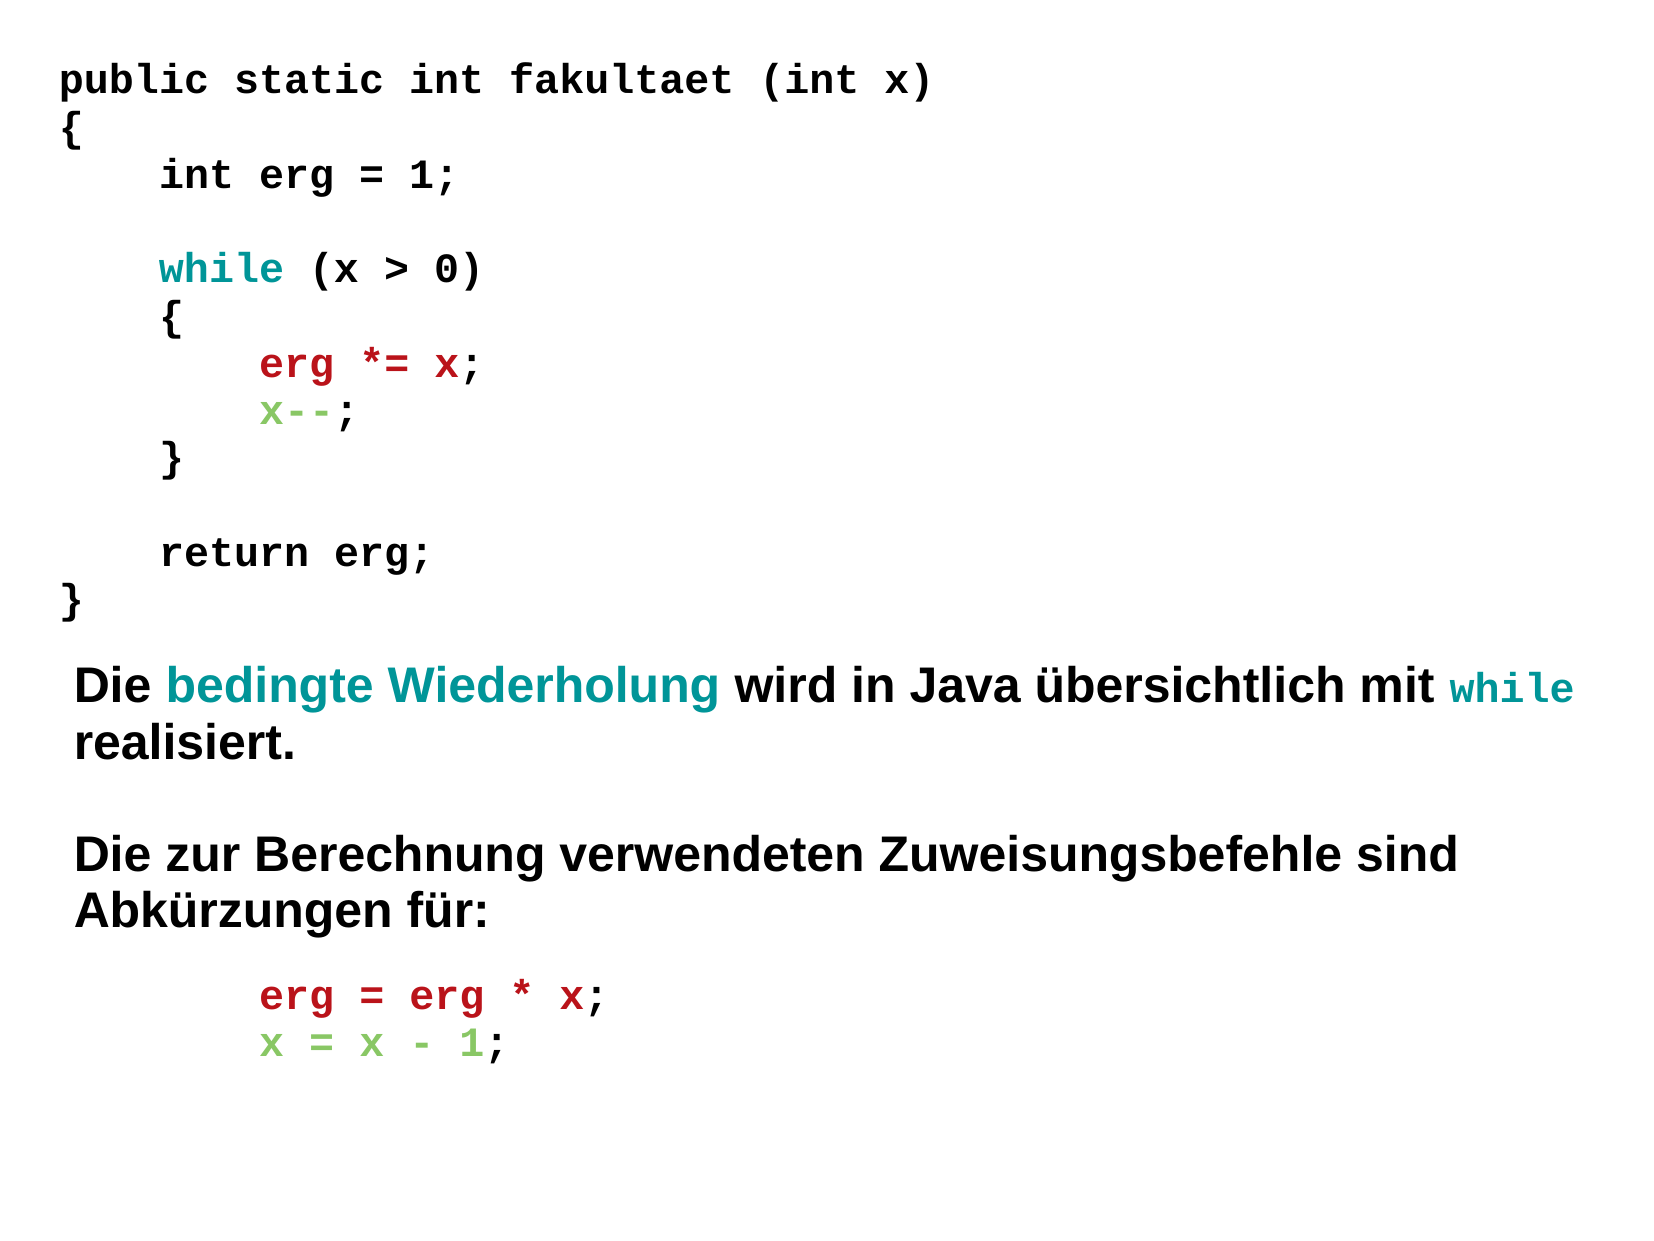

# public static int fakultaet (int x) { int erg = 1; while (x > 0) { erg *= x; x--; } return erg; }
Die bedingte Wiederholung wird in Java übersichtlich mit while realisiert.
Die zur Berechnung verwendeten Zuweisungsbefehle sind Abkürzungen für:
 erg = erg * x;
 x = x - 1;